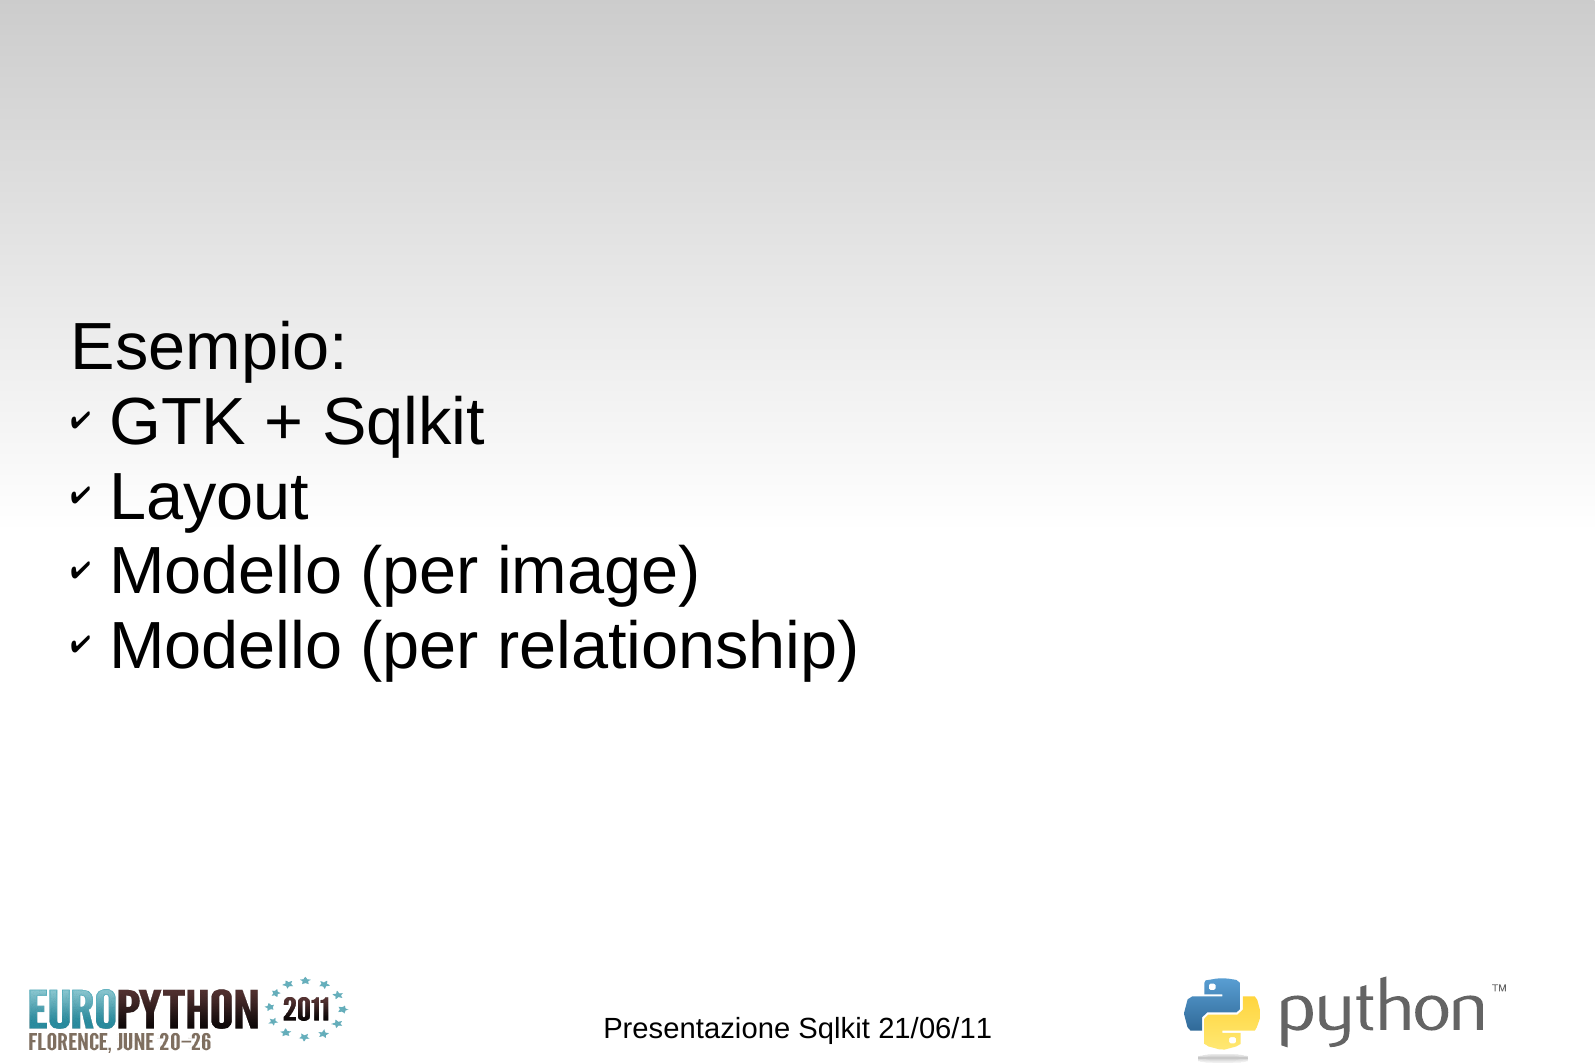

# Esempio:
 GTK + Sqlkit
 Layout
 Modello (per image)
 Modello (per relationship)